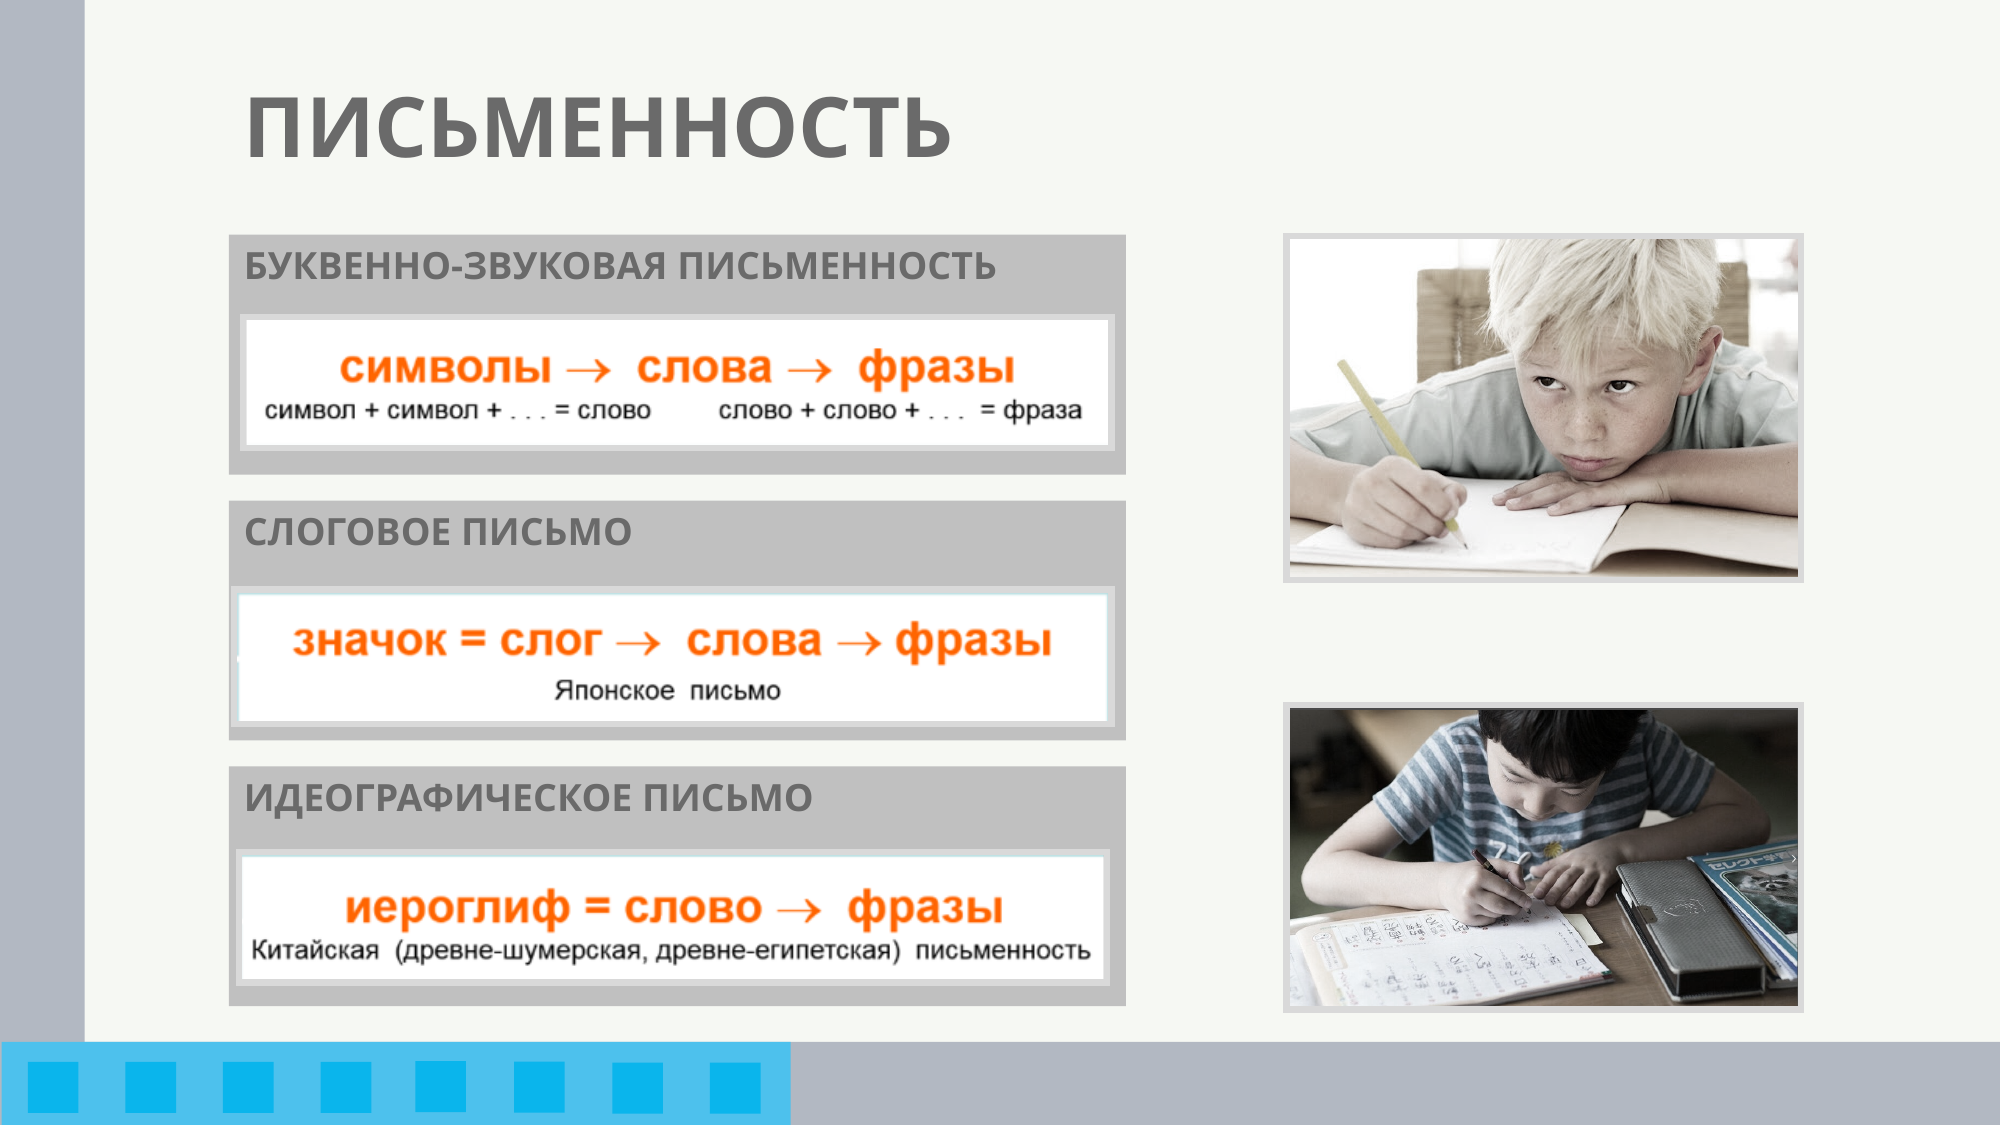

# ПИСЬМЕННОСТЬ
БУКВЕННО-ЗВУКОВАЯ ПИСЬМЕННОСТЬ
СЛОГОВОЕ ПИСЬМО
ИДЕОГРАФИЧЕСКОЕ ПИСЬМО